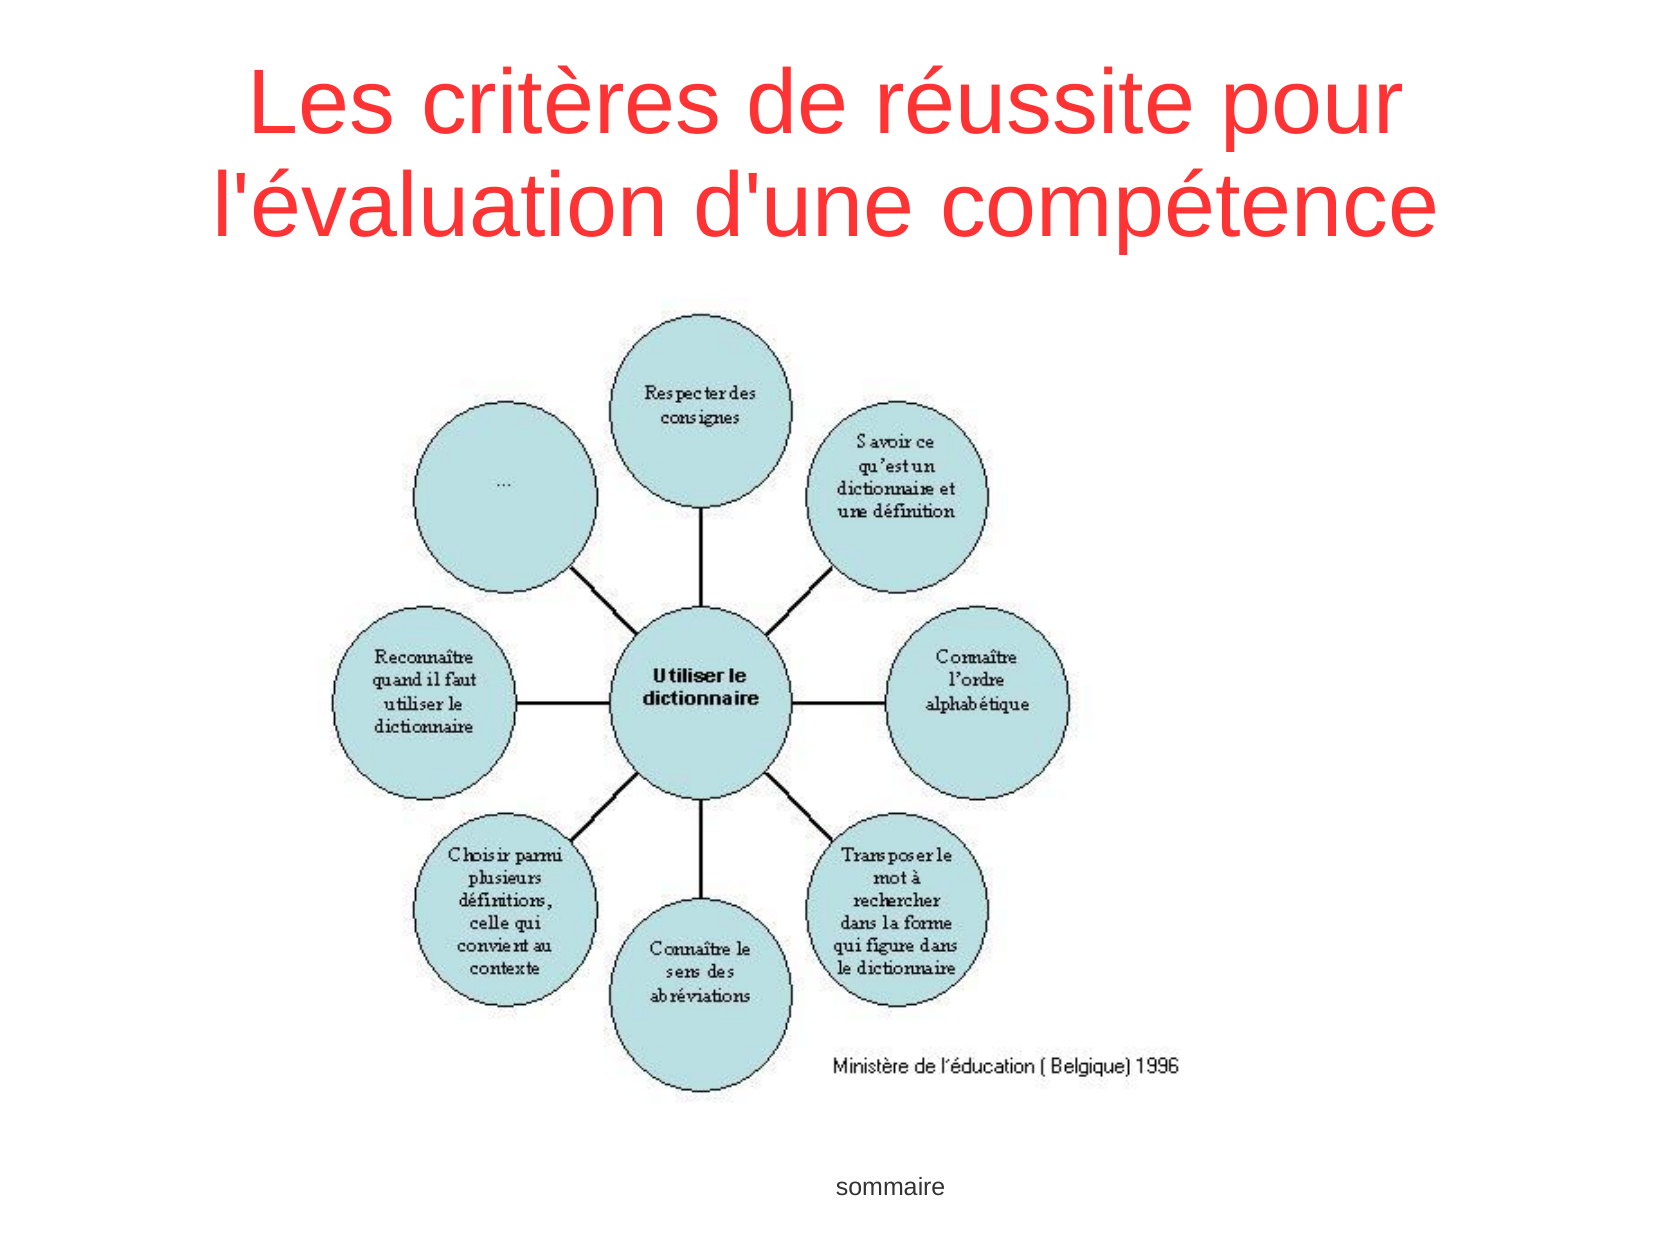

# Les critères de réussite pour l'évaluation d'une compétence
sommaire